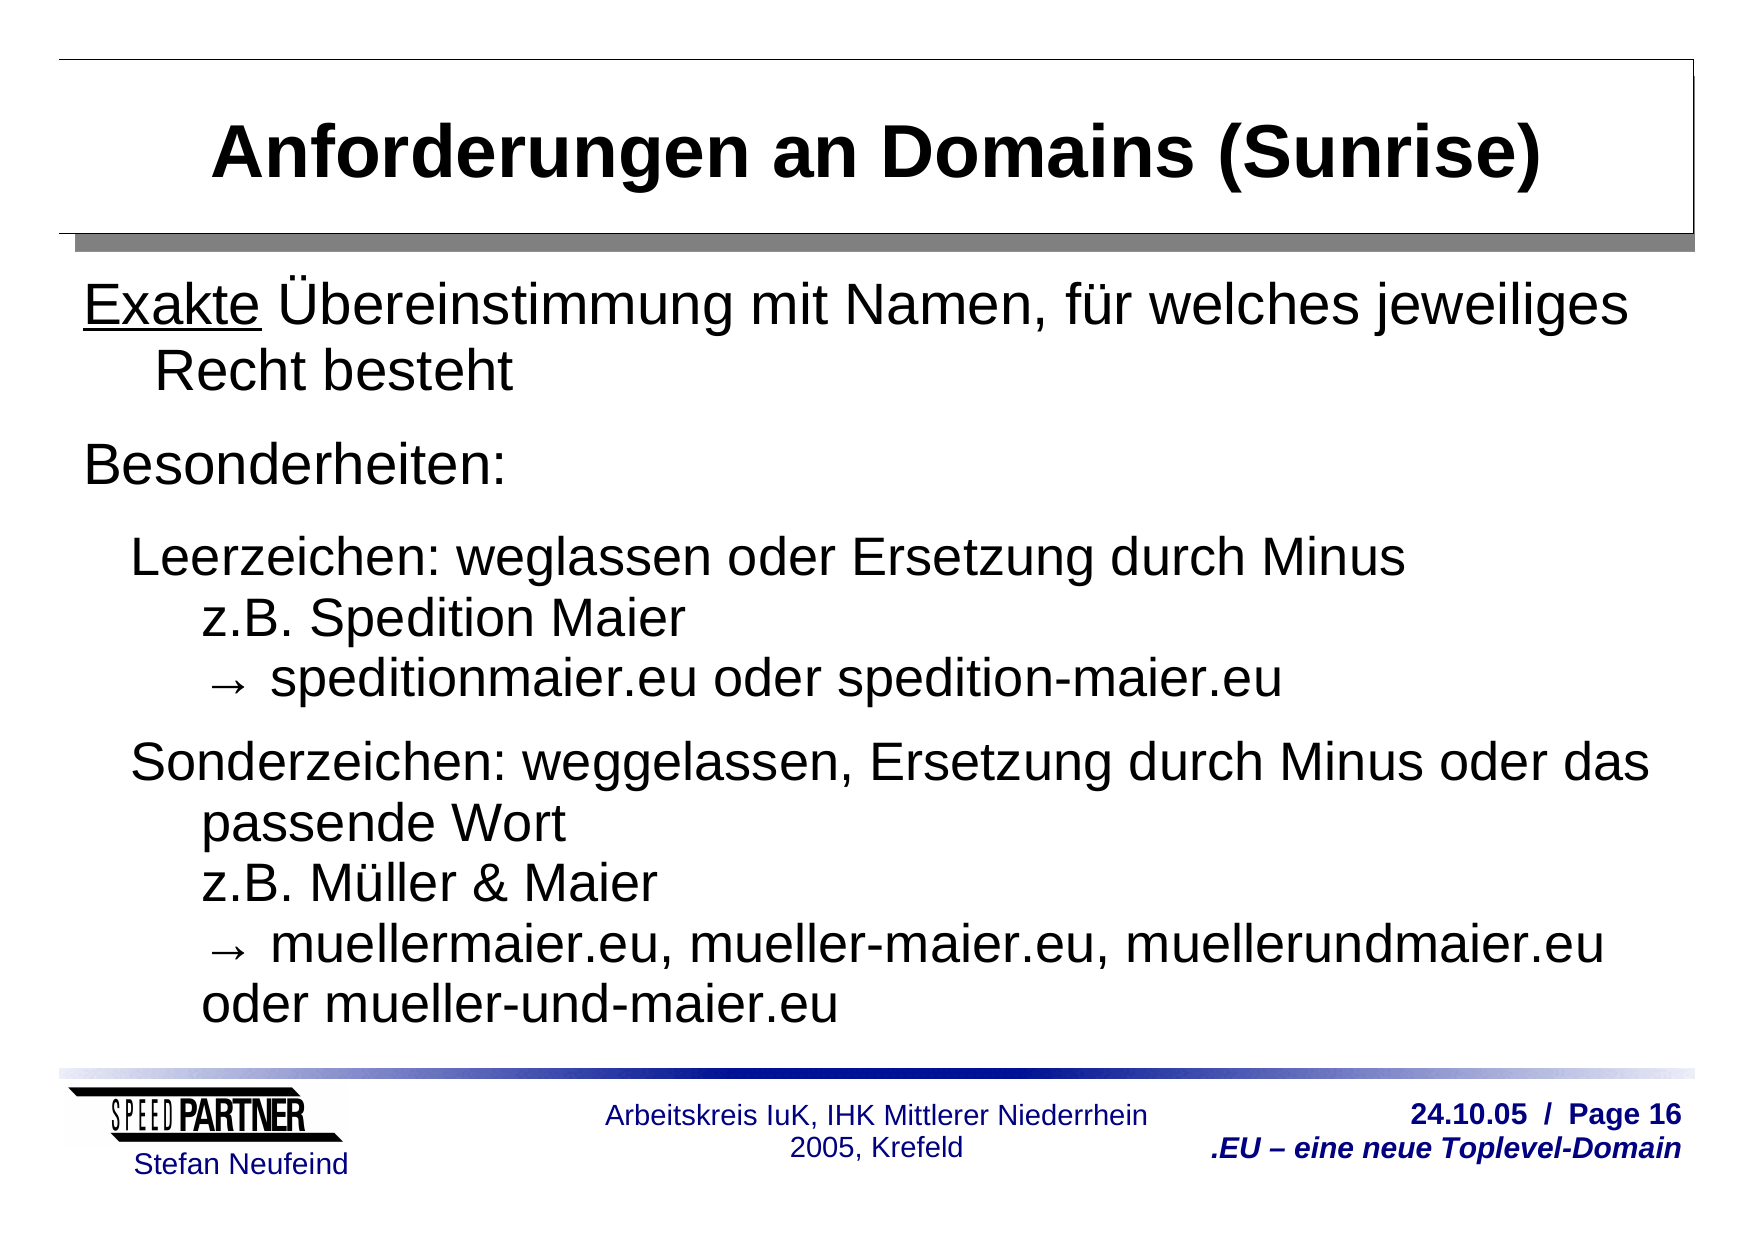

# Anforderungen an Domains (Sunrise)
Exakte Übereinstimmung mit Namen, für welches jeweiliges Recht besteht
Besonderheiten:
Leerzeichen: weglassen oder Ersetzung durch Minus
z.B. Spedition Maier
→ speditionmaier.eu oder spedition-maier.eu
Sonderzeichen: weggelassen, Ersetzung durch Minus oder das passende Wort
z.B. Müller & Maier
→ muellermaier.eu, mueller-maier.eu, muellerundmaier.eu oder mueller-und-maier.eu